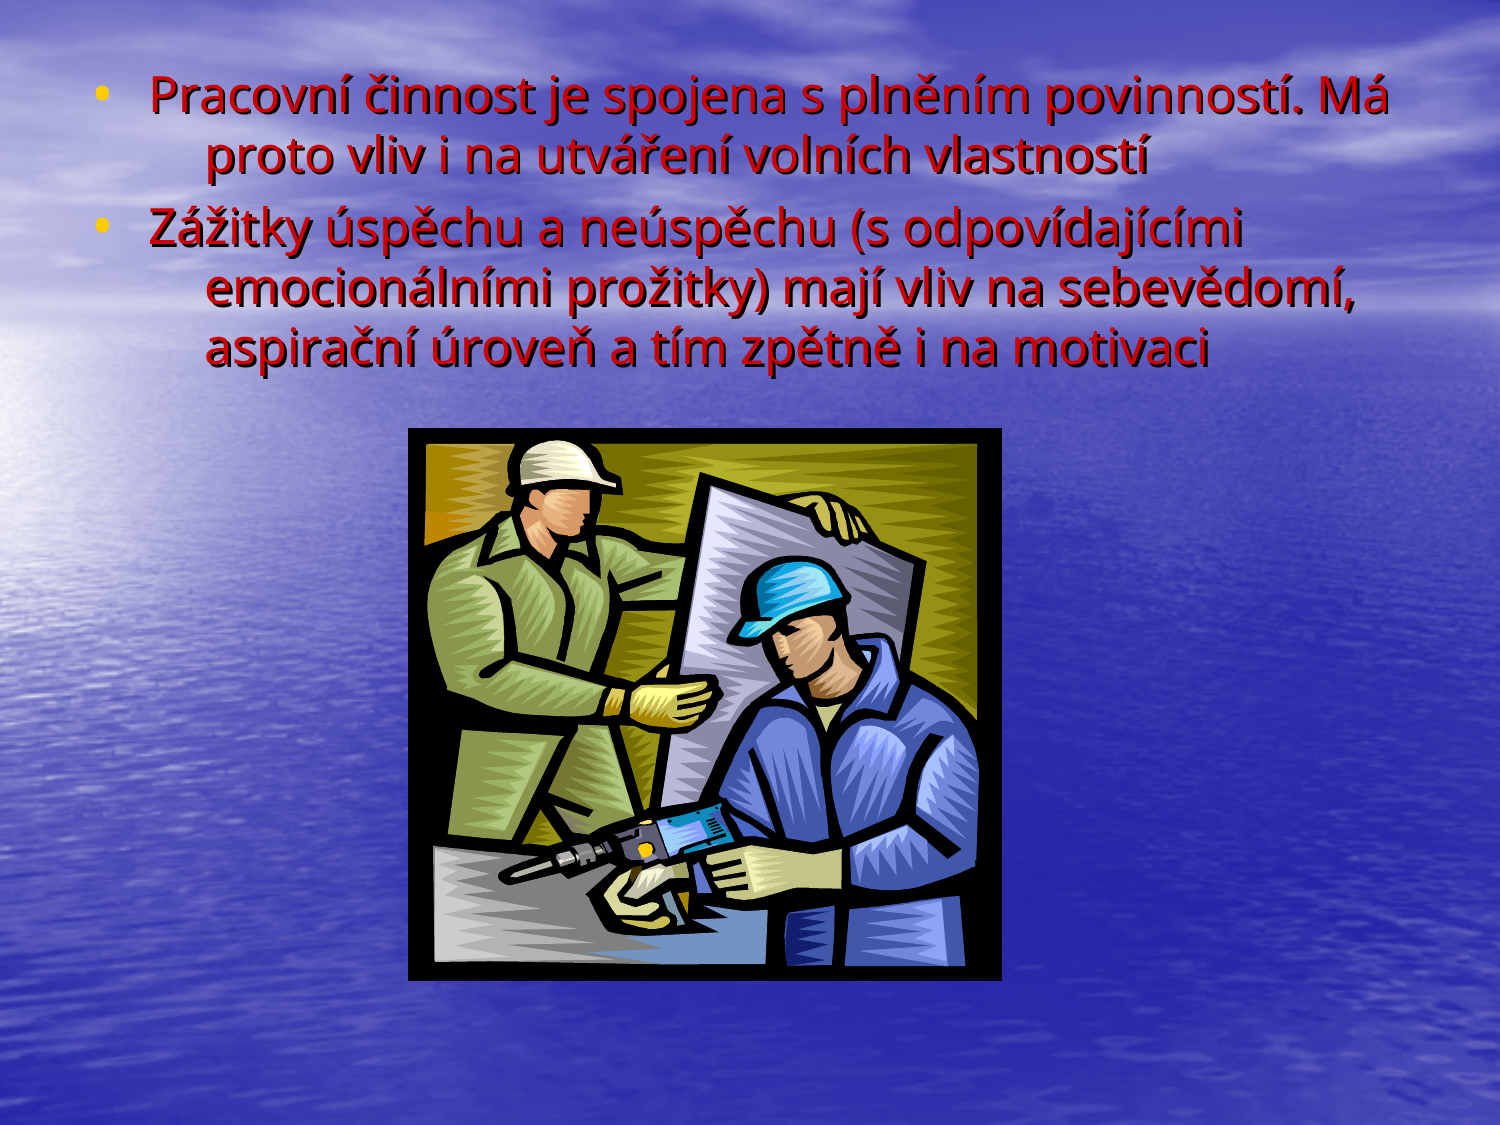

# Pracovní činnost je spojena s plněním povinností. Má proto vliv i na utváření volních vlastností
Zážitky úspěchu a neúspěchu (s odpovídajícími emocionálními prožitky) mají vliv na sebevědomí, aspirační úroveň a tím zpětně i na motivaci